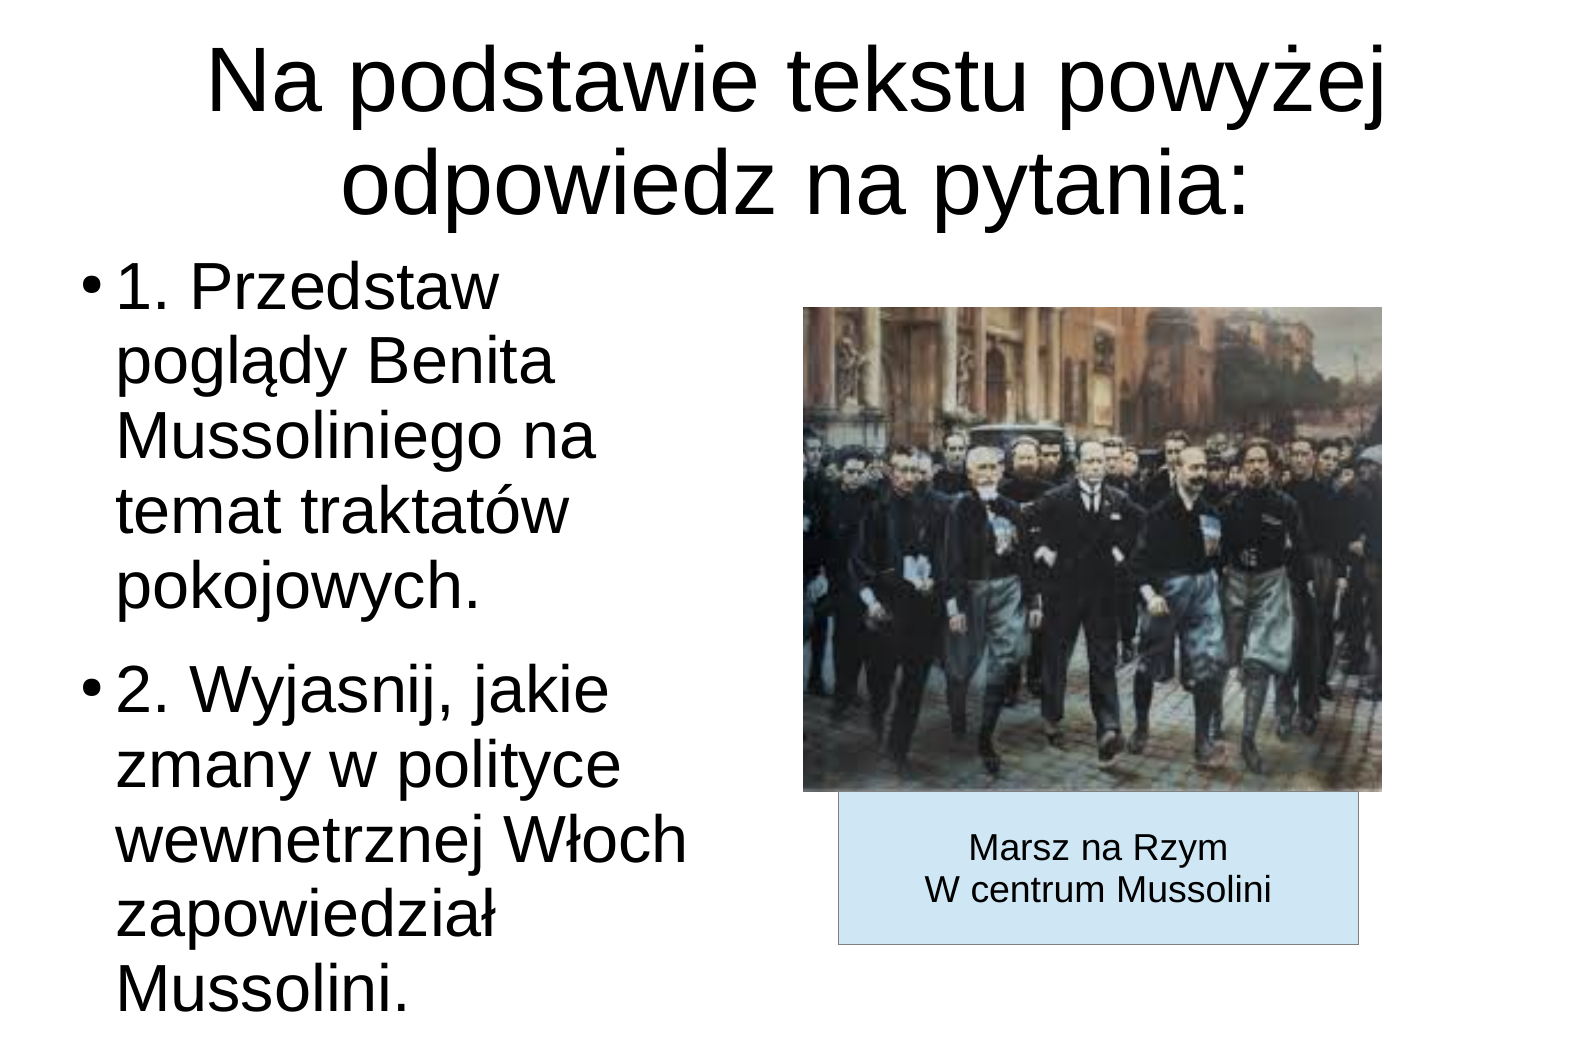

# Na podstawie tekstu powyżej odpowiedz na pytania:
1. Przedstaw poglądy Benita Mussoliniego na temat traktatów pokojowych.
2. Wyjasnij, jakie zmany w polityce wewnetrznej Włoch zapowiedział Mussolini.
Marsz na Rzym
W centrum Mussolini